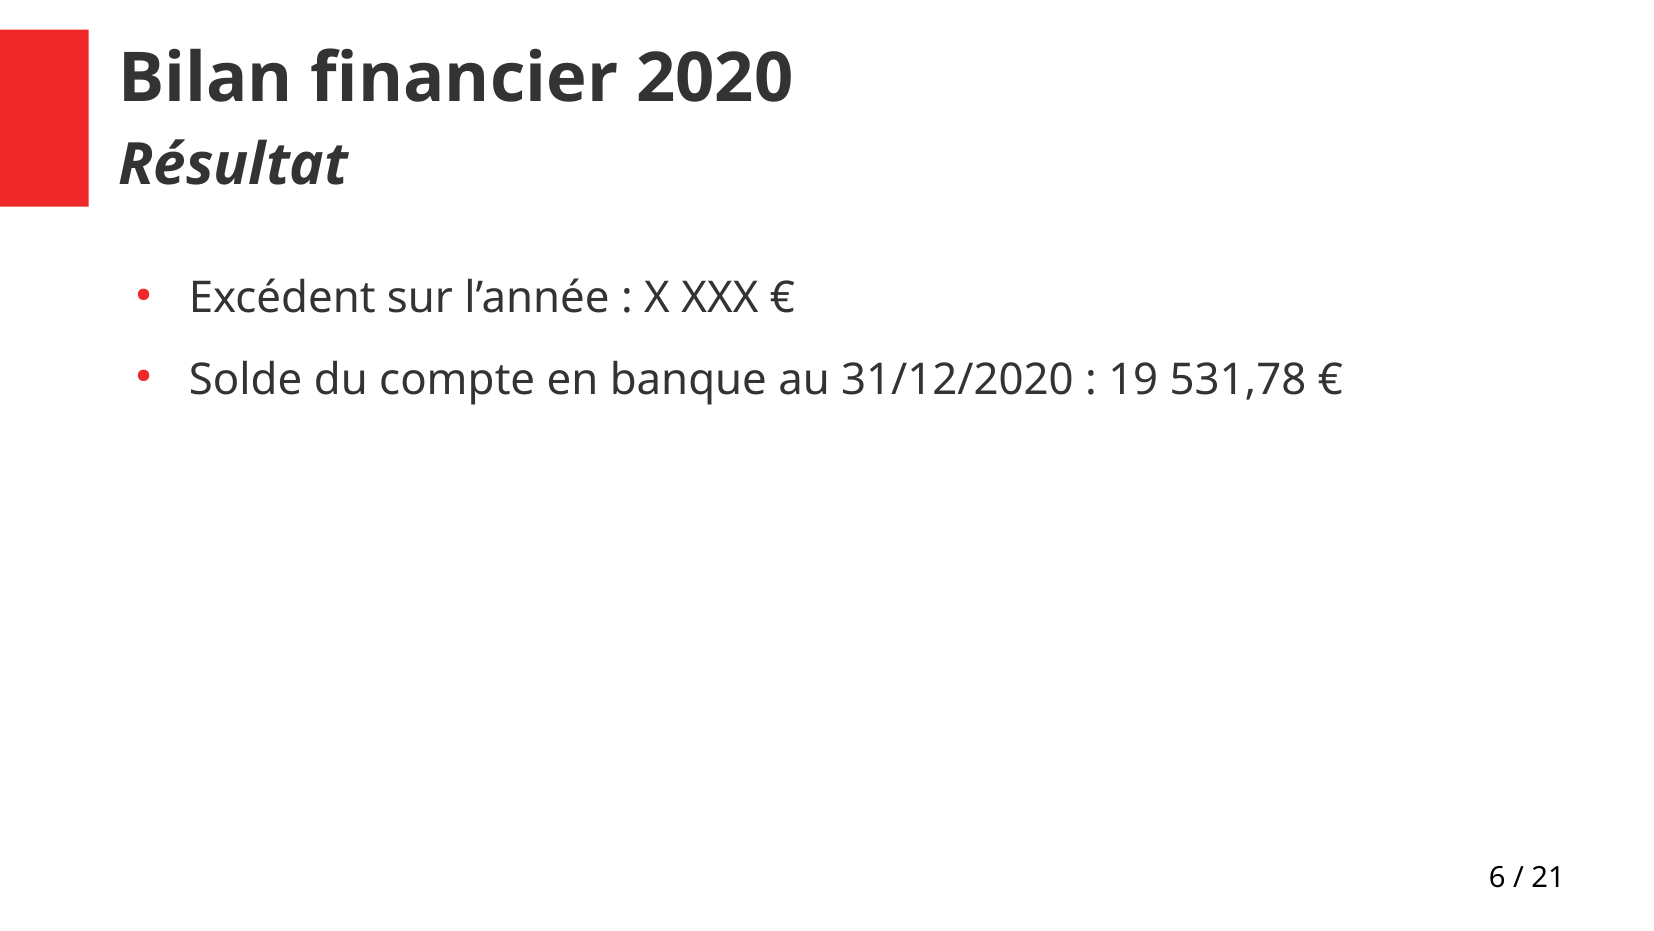

# Bilan financier 2020 Résultat
Excédent sur l’année : X XXX €
Solde du compte en banque au 31/12/2020 : 19 531,78 €
6